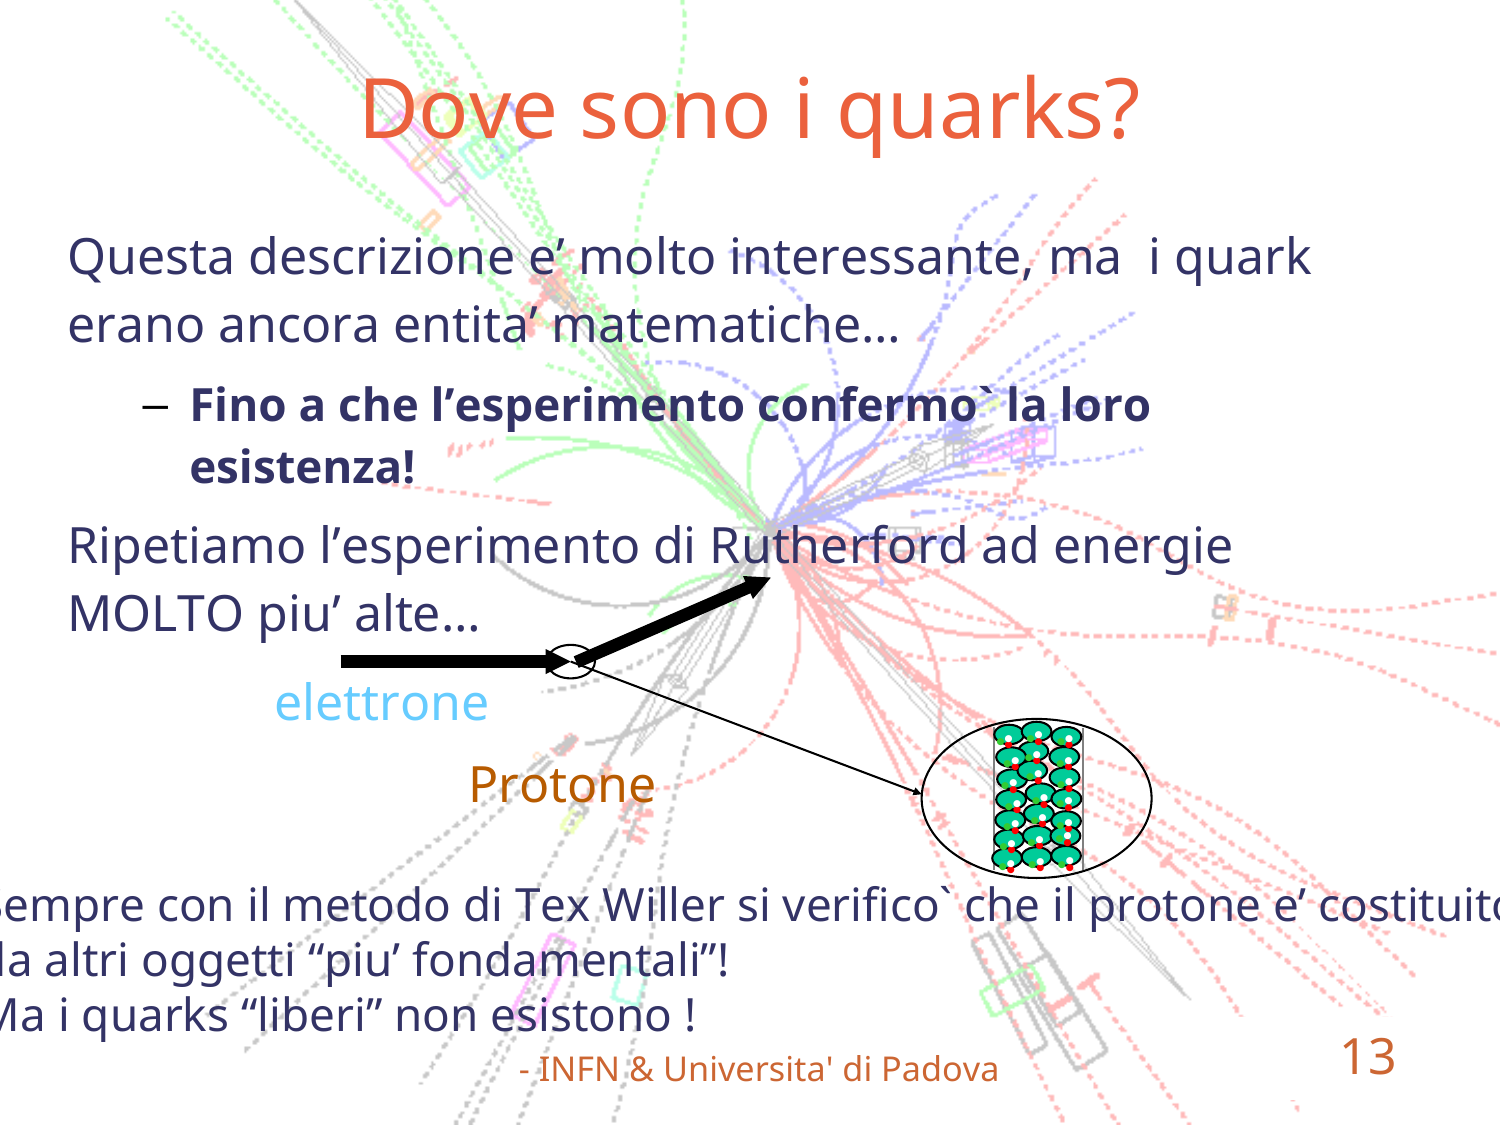

# Dove sono i quarks?
Questa descrizione e’ molto interessante, ma i quark erano ancora entita’ matematiche…
Fino a che l’esperimento confermo` la loro esistenza!
Ripetiamo l’esperimento di Rutherford ad energie MOLTO piu’ alte…
elettrone































































Protone
Sempre con il metodo di Tex Willer si verifico` che il protone e’ costituito
da altri oggetti “piu’ fondamentali”!
Ma i quarks “liberi” non esistono !